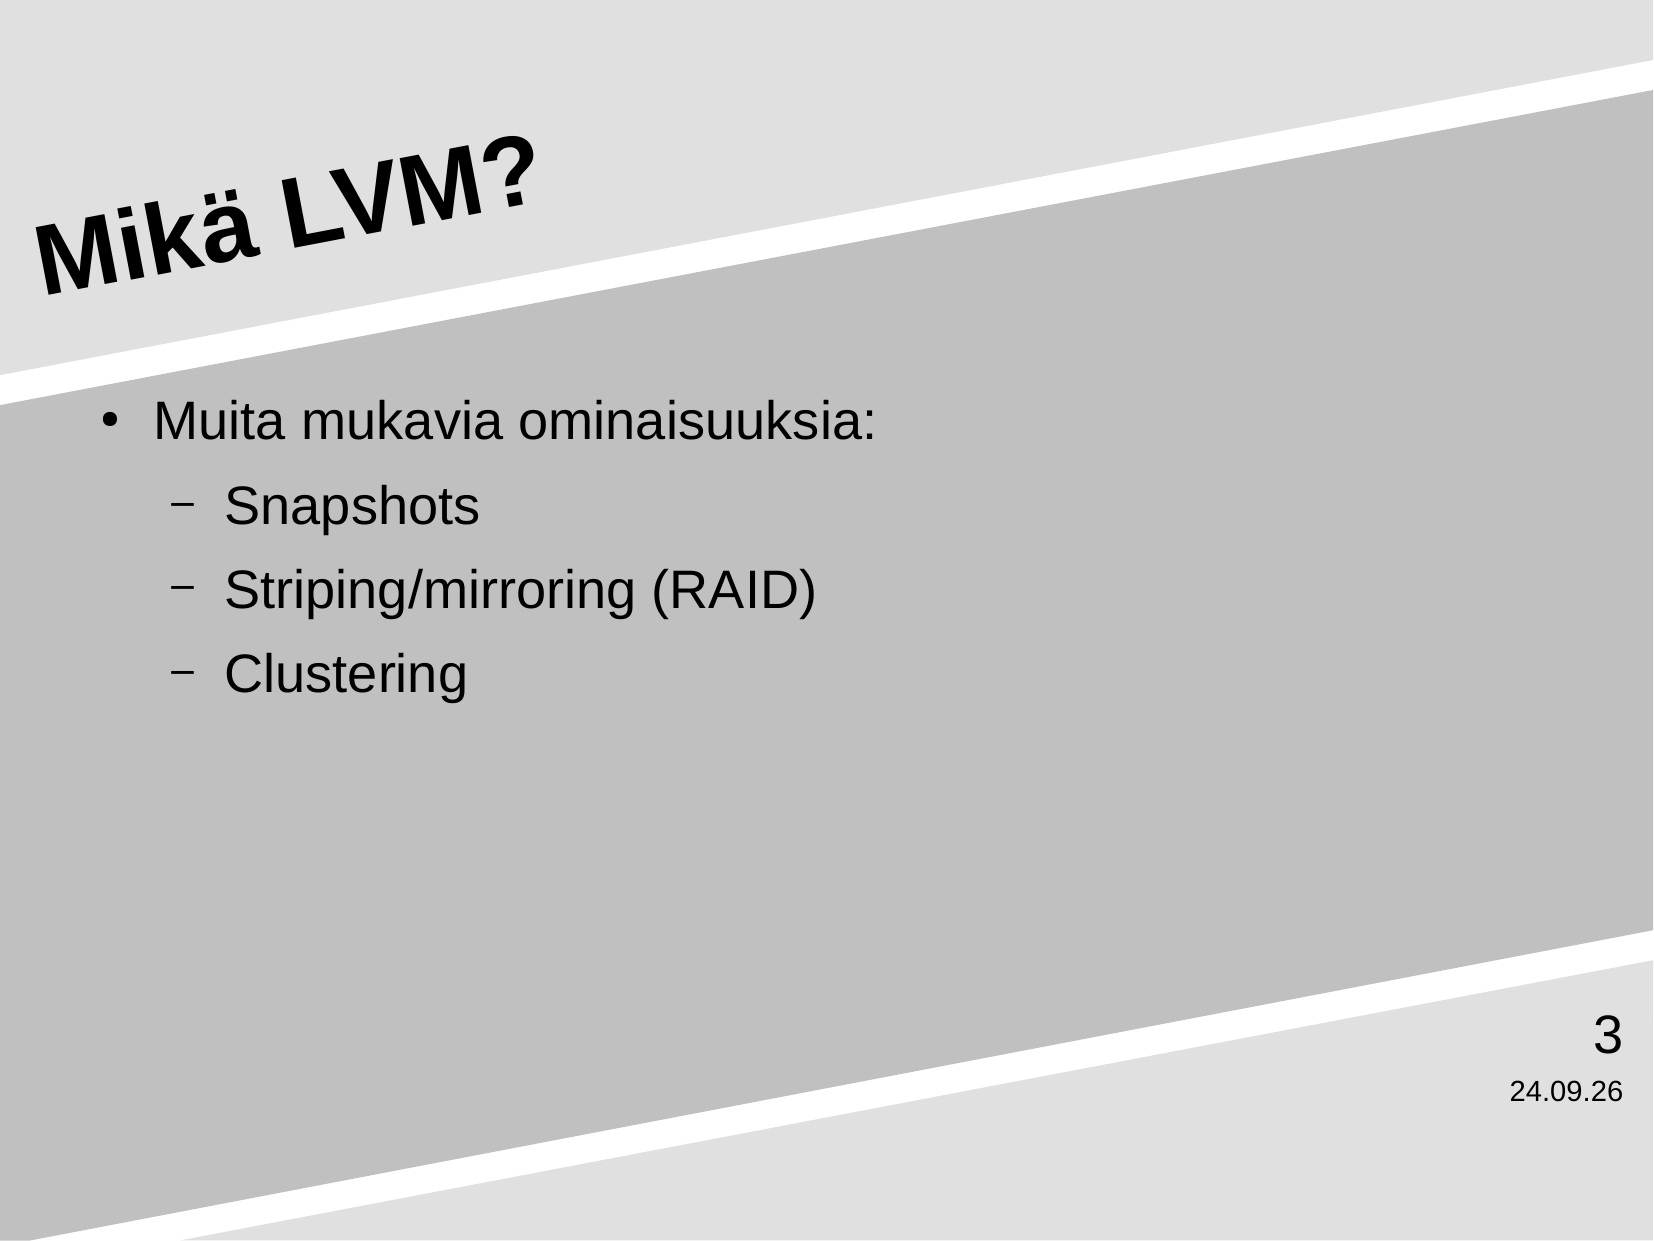

# Mikä LVM?
Muita mukavia ominaisuuksia:
Snapshots
Striping/mirroring (RAID)
Clustering
3